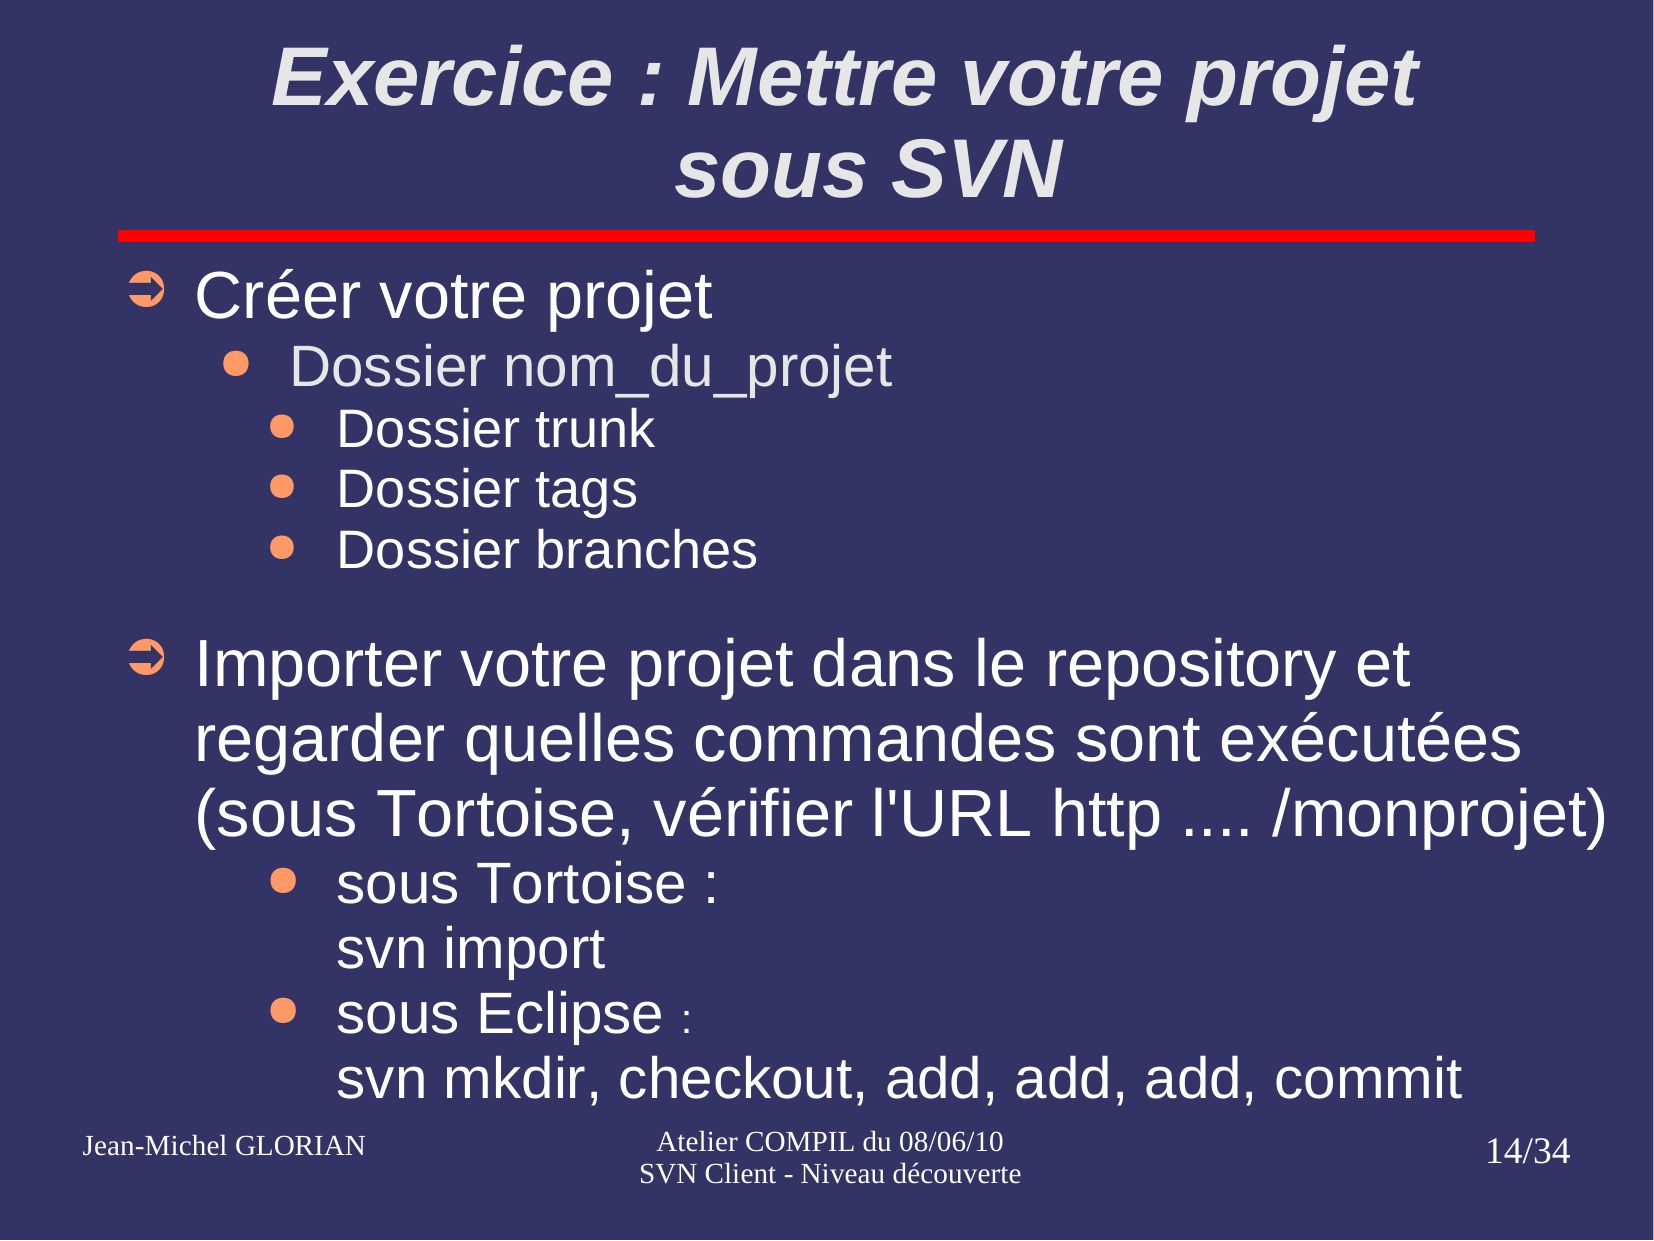

# Exercice : Mettre votre projet sous SVN
Créer votre projet
Dossier nom_du_projet
Dossier trunk
Dossier tags
Dossier branches
Importer votre projet dans le repository et
regarder quelles commandes sont exécutées (sous Tortoise, vérifier l'URL http .... /monprojet)
sous Tortoise :
svn import
sous Eclipse :
svn mkdir, checkout, add, add, add, commit